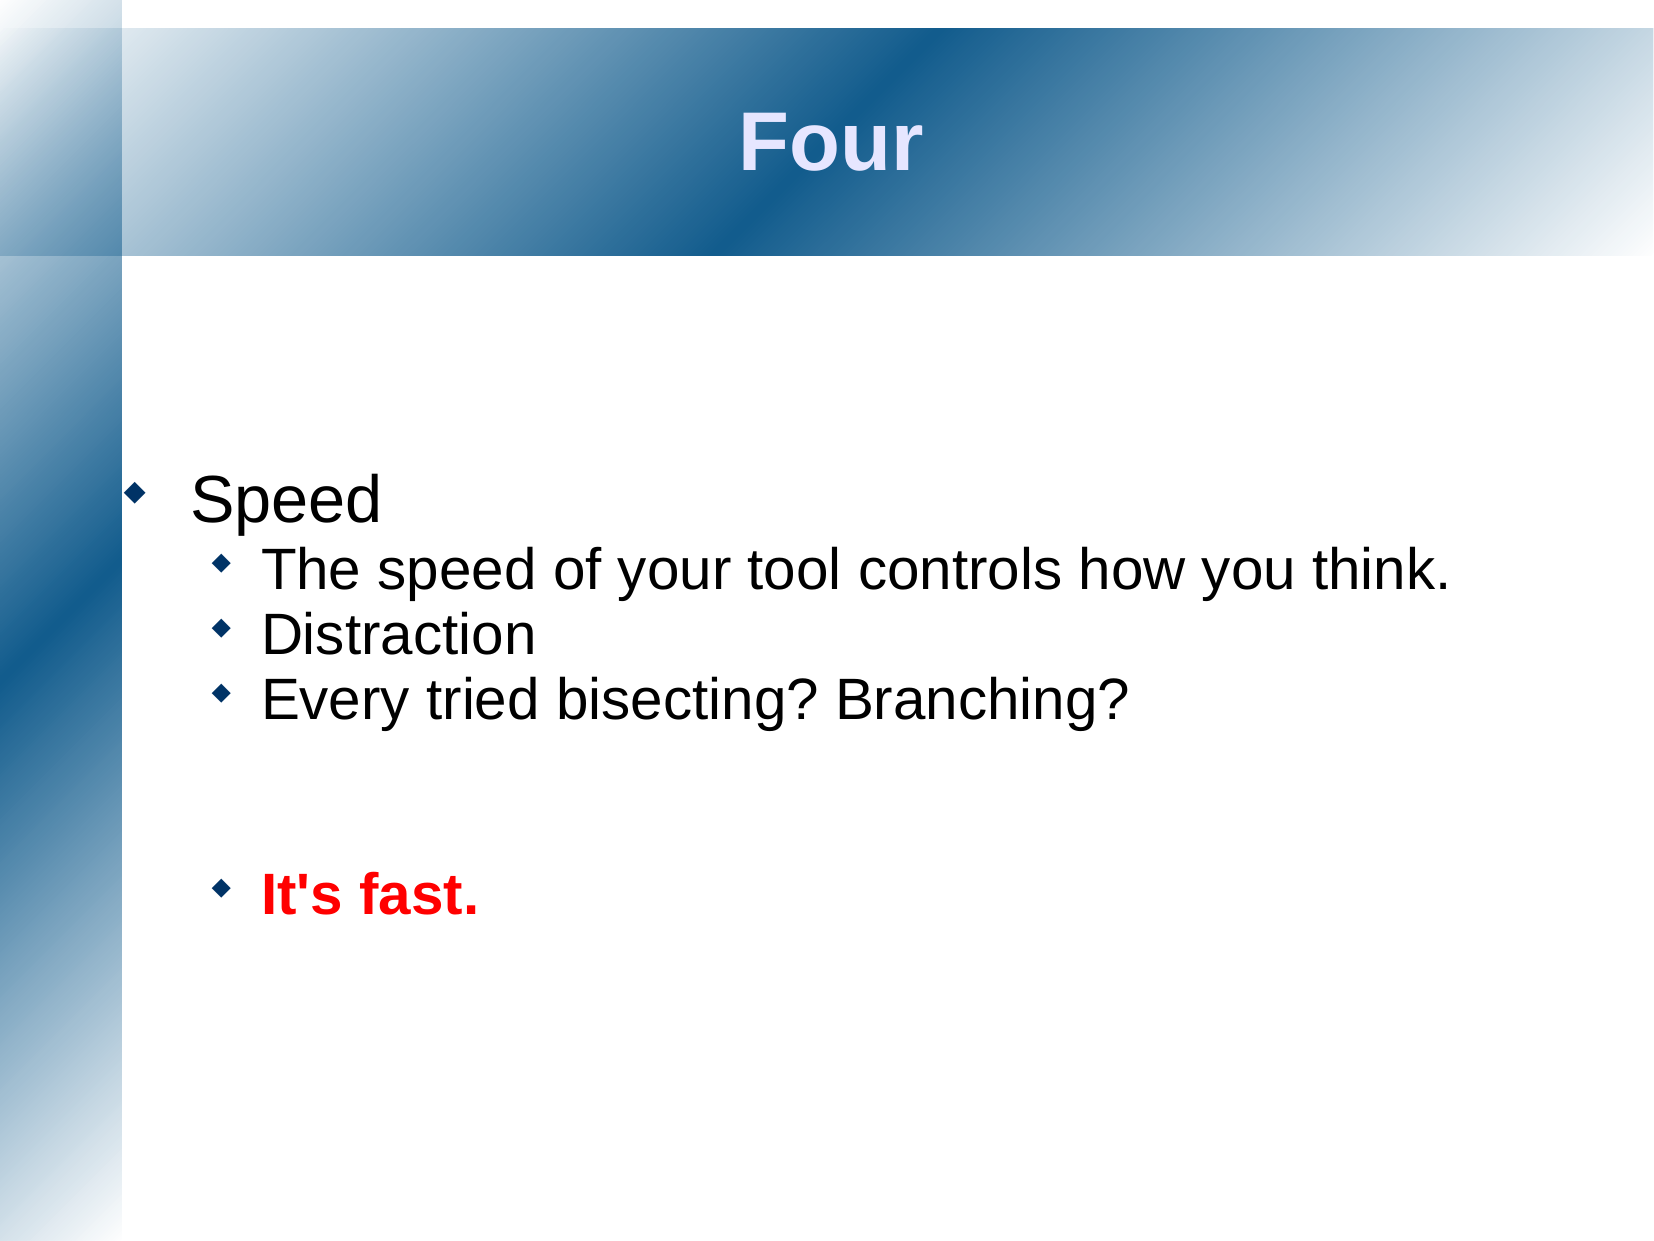

# Four
Speed
The speed of your tool controls how you think.
Distraction
Every tried bisecting? Branching?
It's fast.